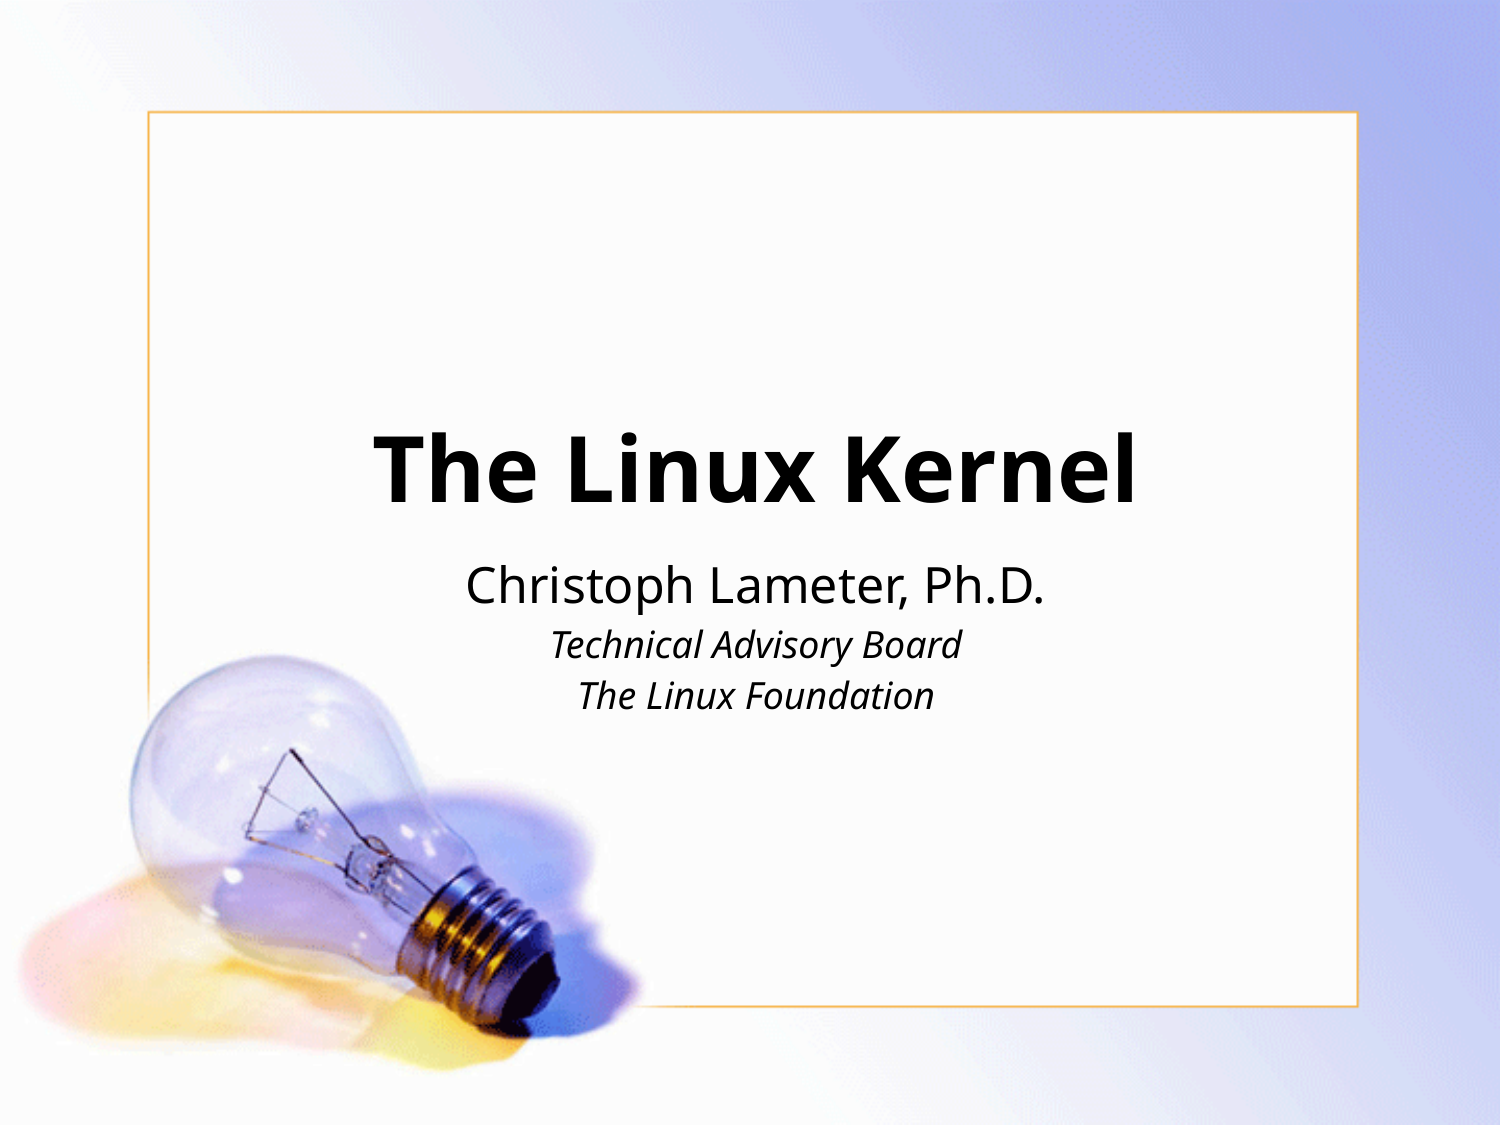

# The Linux Kernel
Christoph Lameter, Ph.D.
Technical Advisory Board
The Linux Foundation